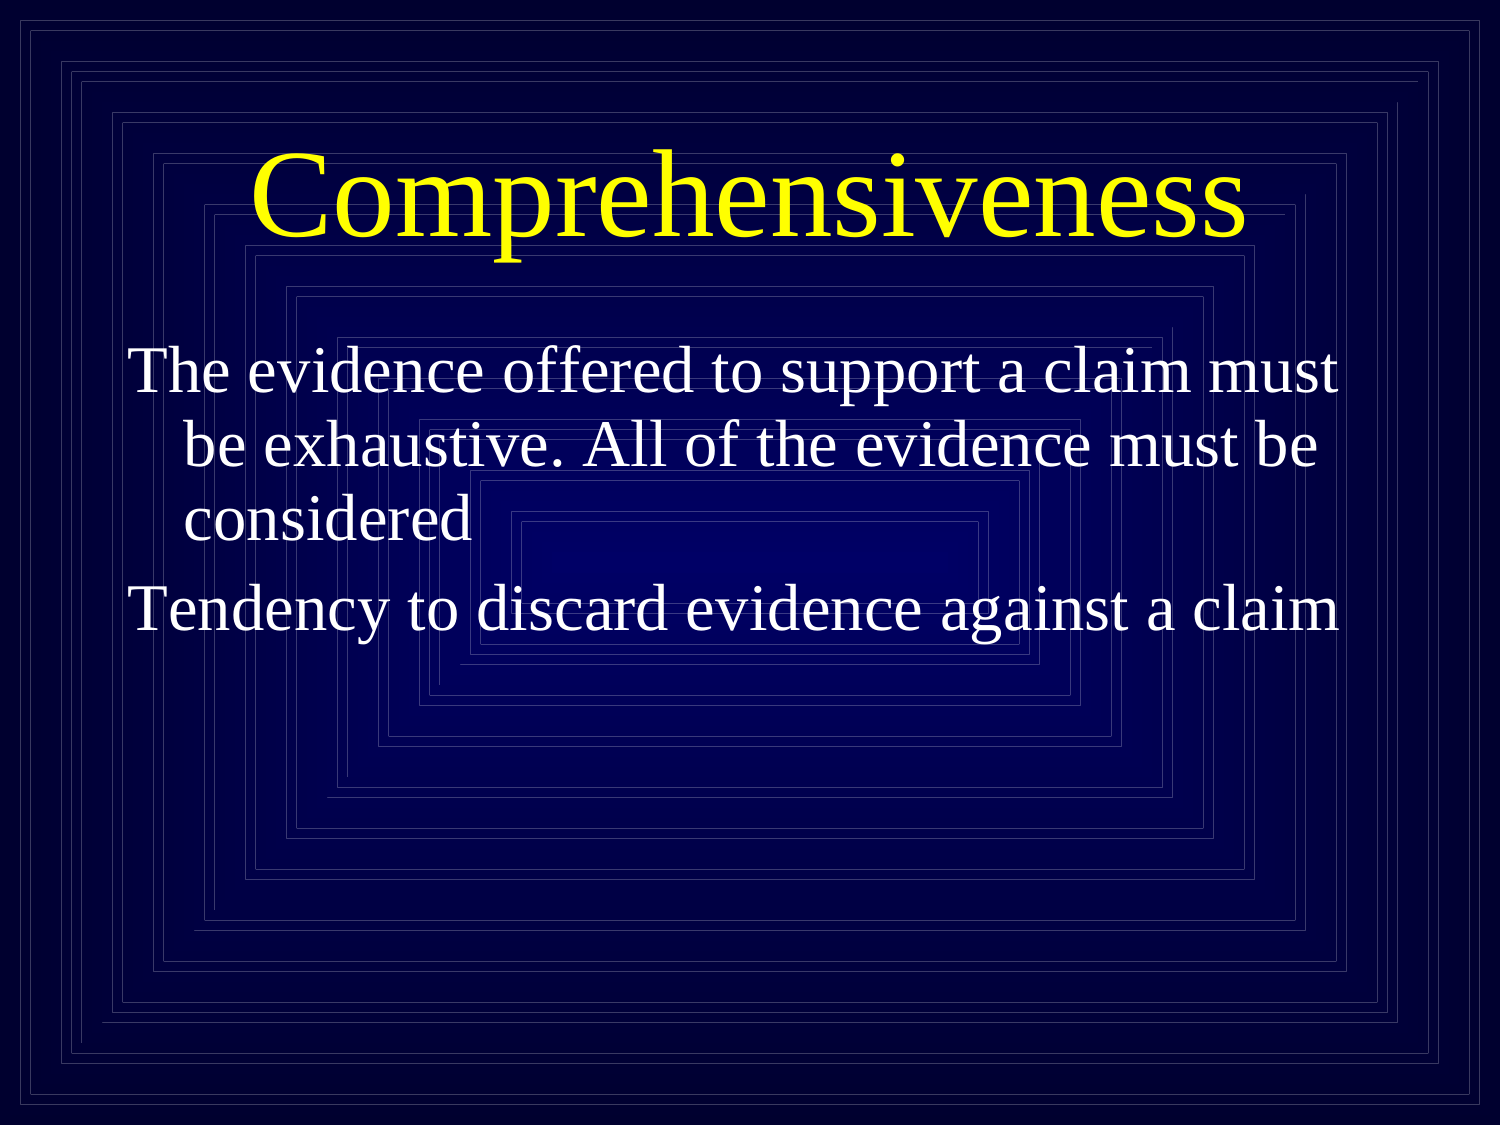

# Comprehensiveness
The evidence offered to support a claim must be exhaustive. All of the evidence must be considered
Tendency to discard evidence against a claim